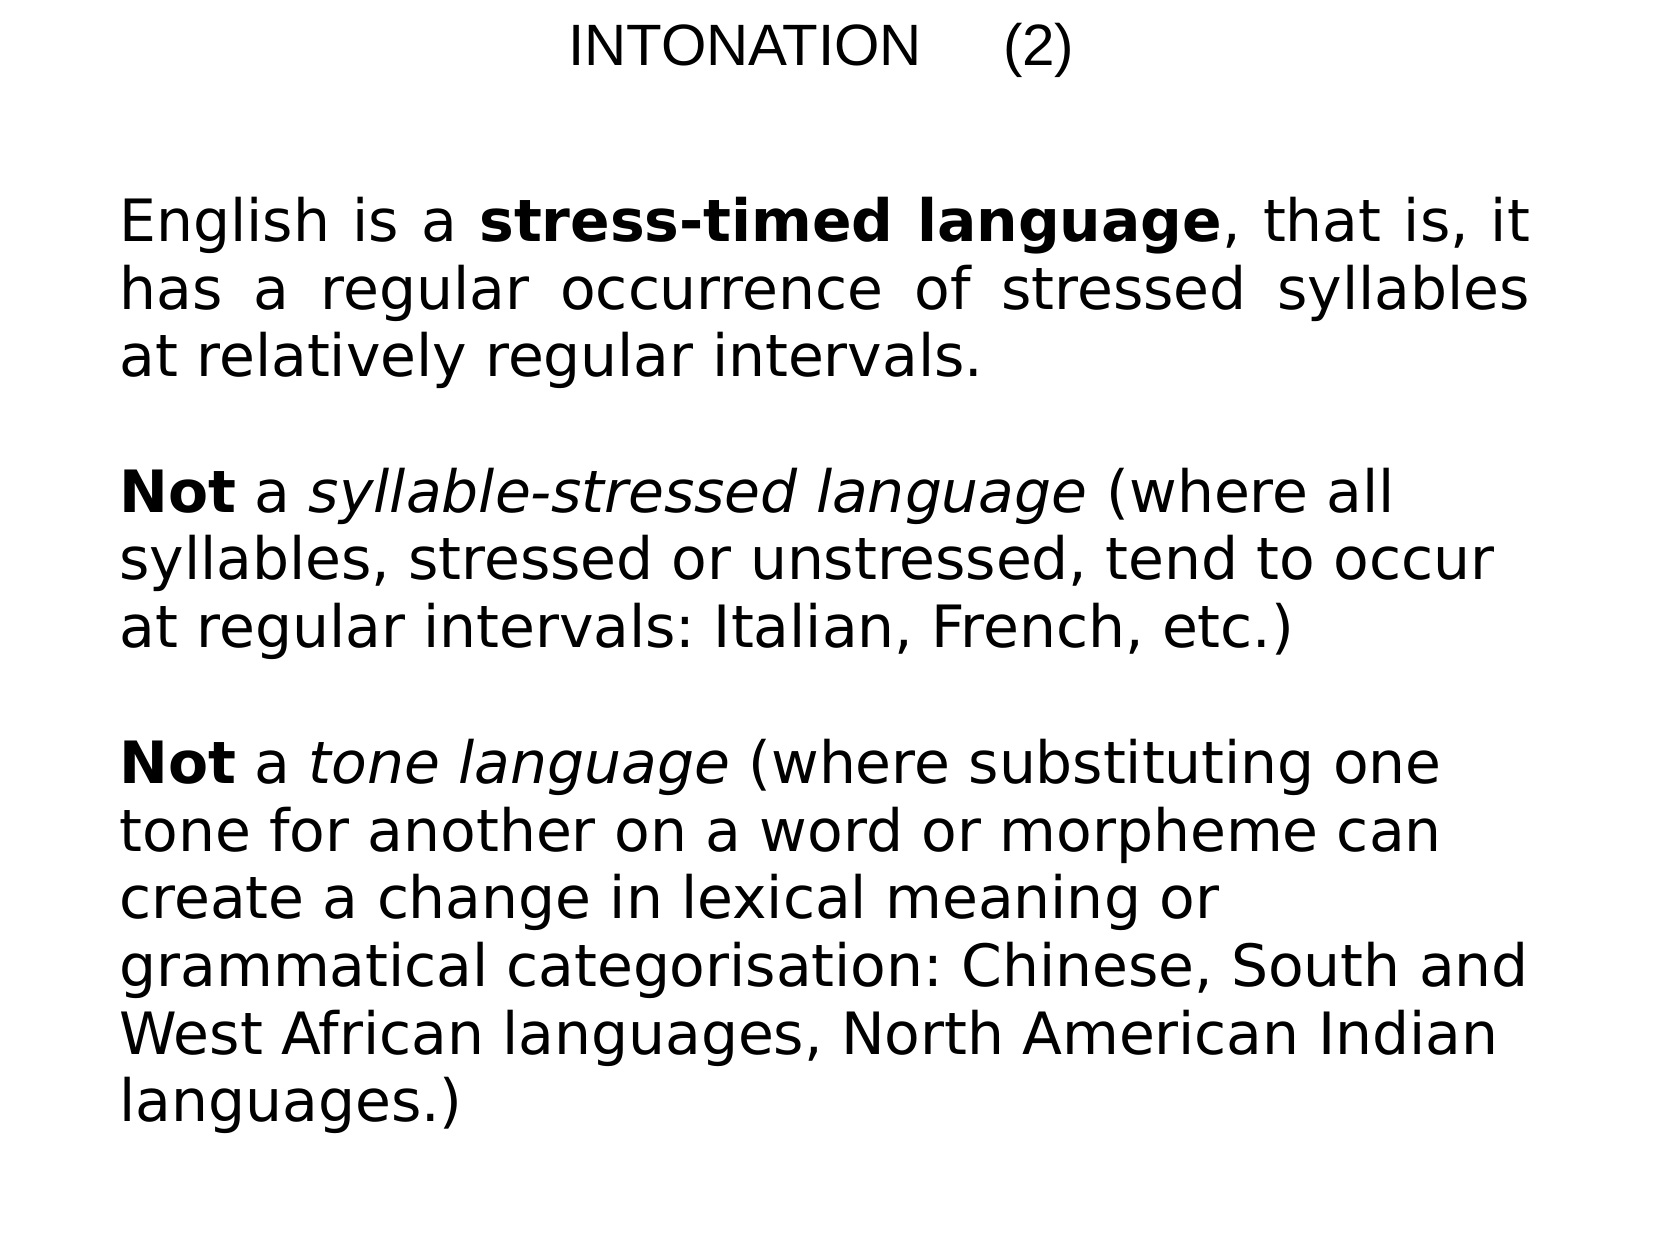

# INTONATION (2)
English is a stress-timed language, that is, it has a regular occurrence of stressed syllables at relatively regular intervals.
Not a syllable-stressed language (where all syllables, stressed or unstressed, tend to occur at regular intervals: Italian, French, etc.)
Not a tone language (where substituting one tone for another on a word or morpheme can create a change in lexical meaning or grammatical categorisation: Chinese, South and West African languages, North American Indian languages.)